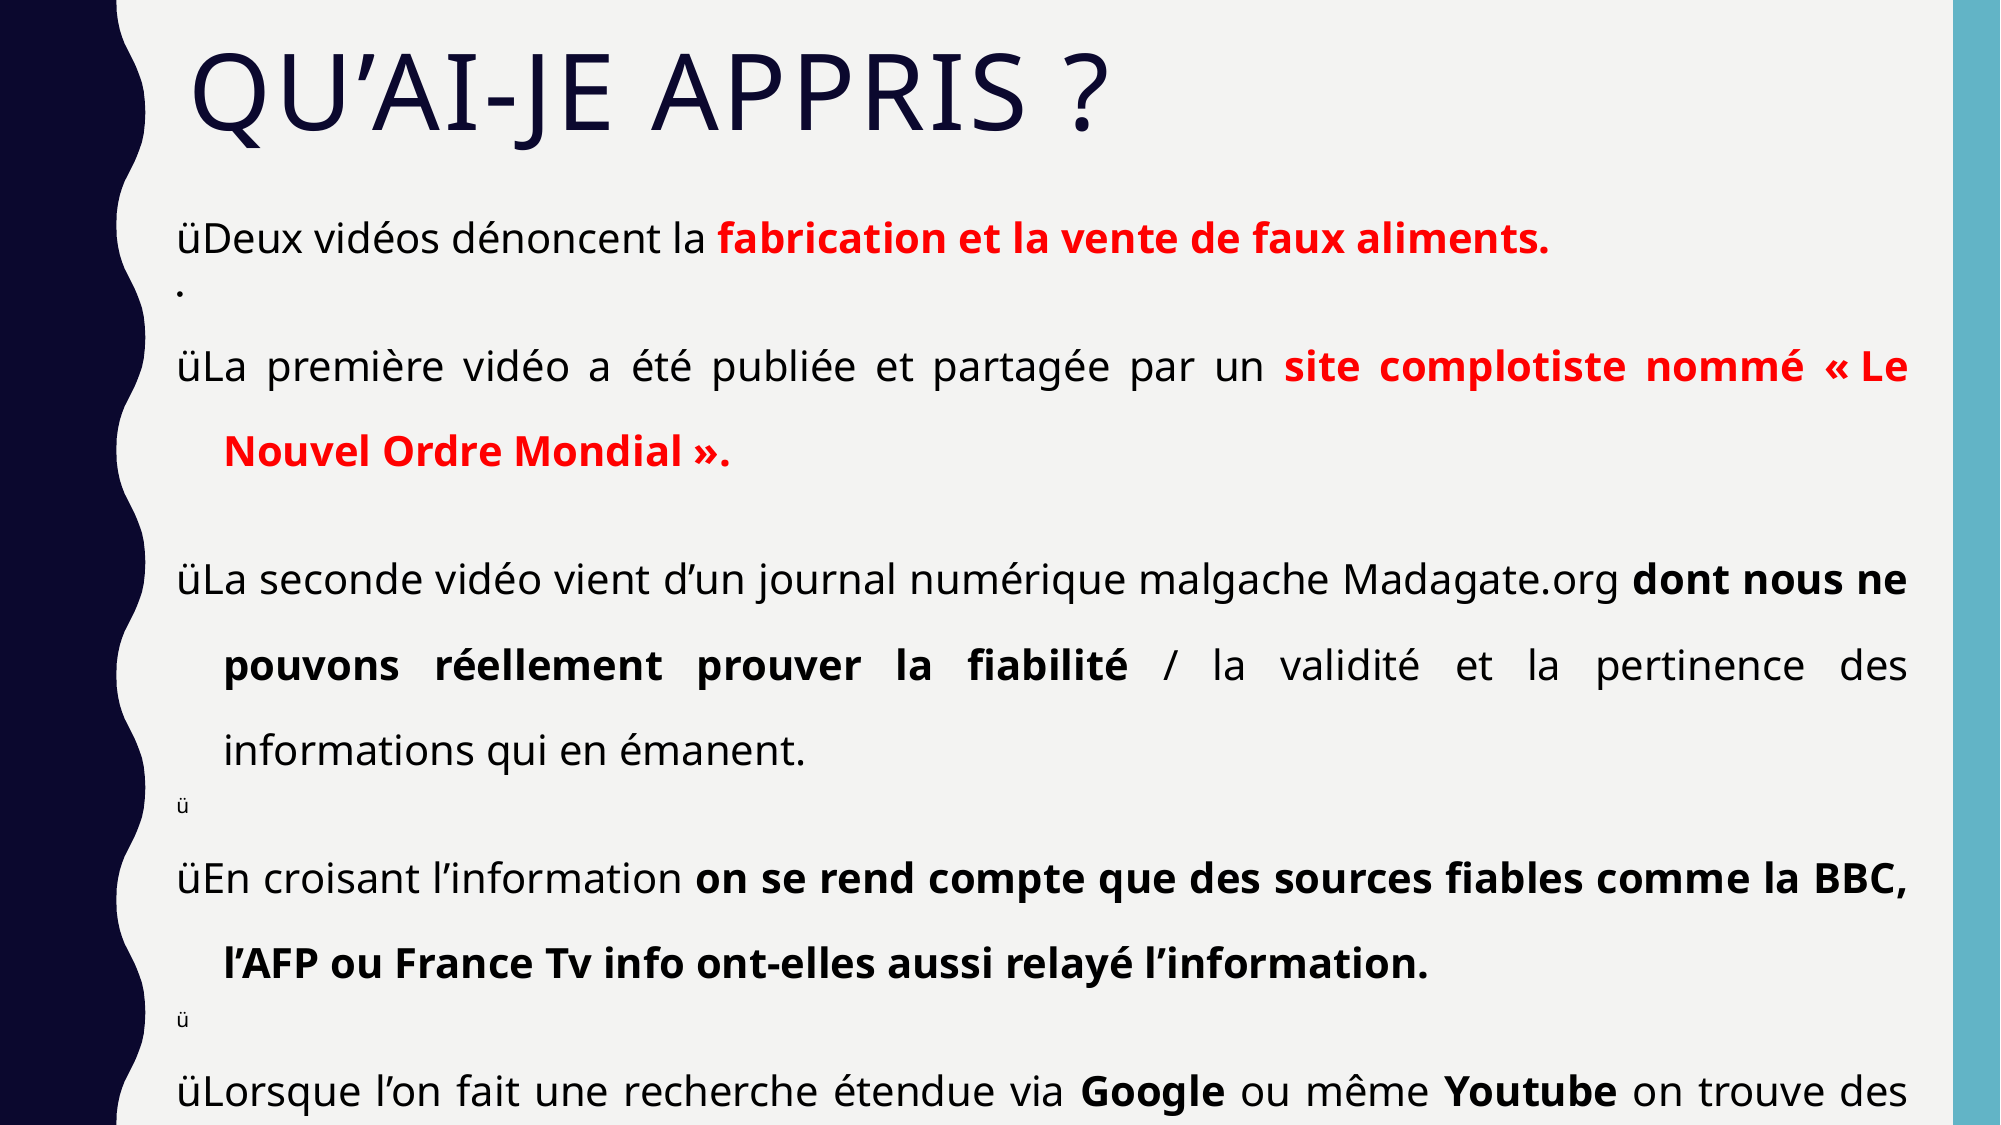

# Qu’ai-je appris ?
Deux vidéos dénoncent la fabrication et la vente de faux aliments.
La première vidéo a été publiée et partagée par un site complotiste nommé « Le Nouvel Ordre Mondial ».
La seconde vidéo vient d’un journal numérique malgache Madagate.org dont nous ne pouvons réellement prouver la fiabilité / la validité et la pertinence des informations qui en émanent.
En croisant l’information on se rend compte que des sources fiables comme la BBC, l’AFP ou France Tv info ont-elles aussi relayé l’information.
Lorsque l’on fait une recherche étendue via Google ou même Youtube on trouve des résultats mitigés : certaines dénoncent une fake news, d’autres crient au scandale et prouvent par A+B comment reconnaître le vrai riz du faux.